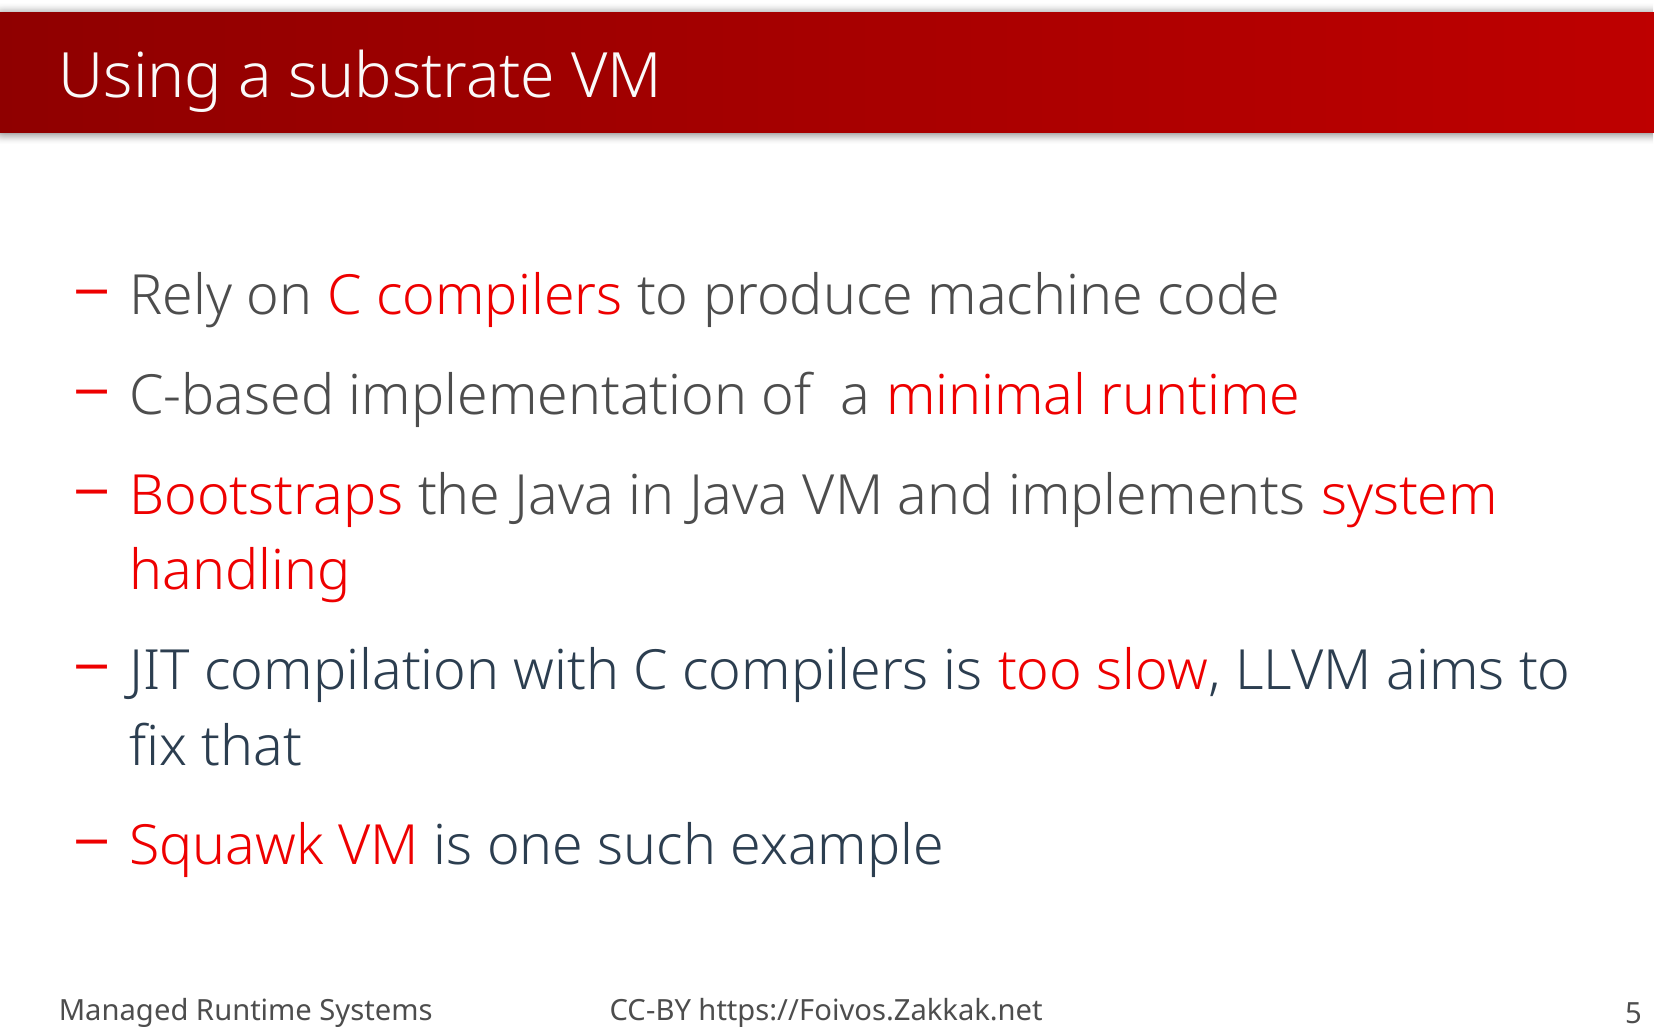

# Using a substrate VM
Rely on C compilers to produce machine code
C-based implementation of a minimal runtime
Bootstraps the Java in Java VM and implements system handling
JIT compilation with C compilers is too slow, LLVM aims to fix that
Squawk VM is one such example
Managed Runtime Systems
CC-BY https://Foivos.Zakkak.net
5